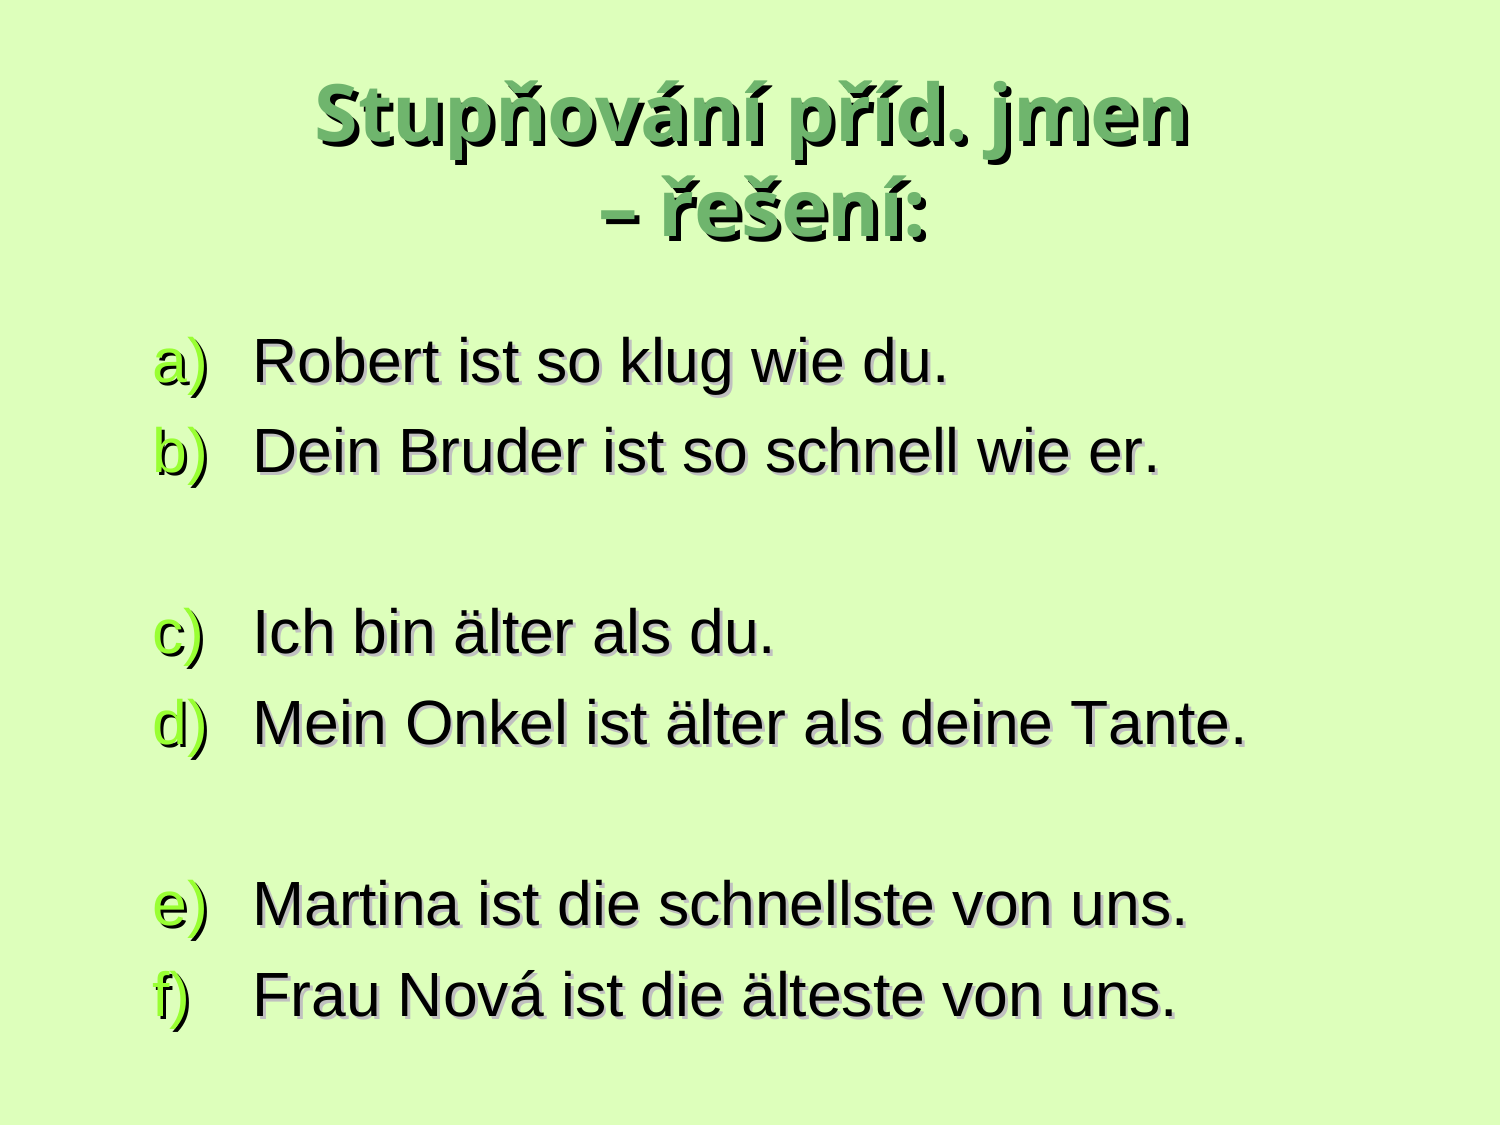

# Stupňování příd. jmen – řešení:
Robert ist so klug wie du.
Dein Bruder ist so schnell wie er.
Ich bin älter als du.
Mein Onkel ist älter als deine Tante.
Martina ist die schnellste von uns.
Frau Nová ist die älteste von uns.